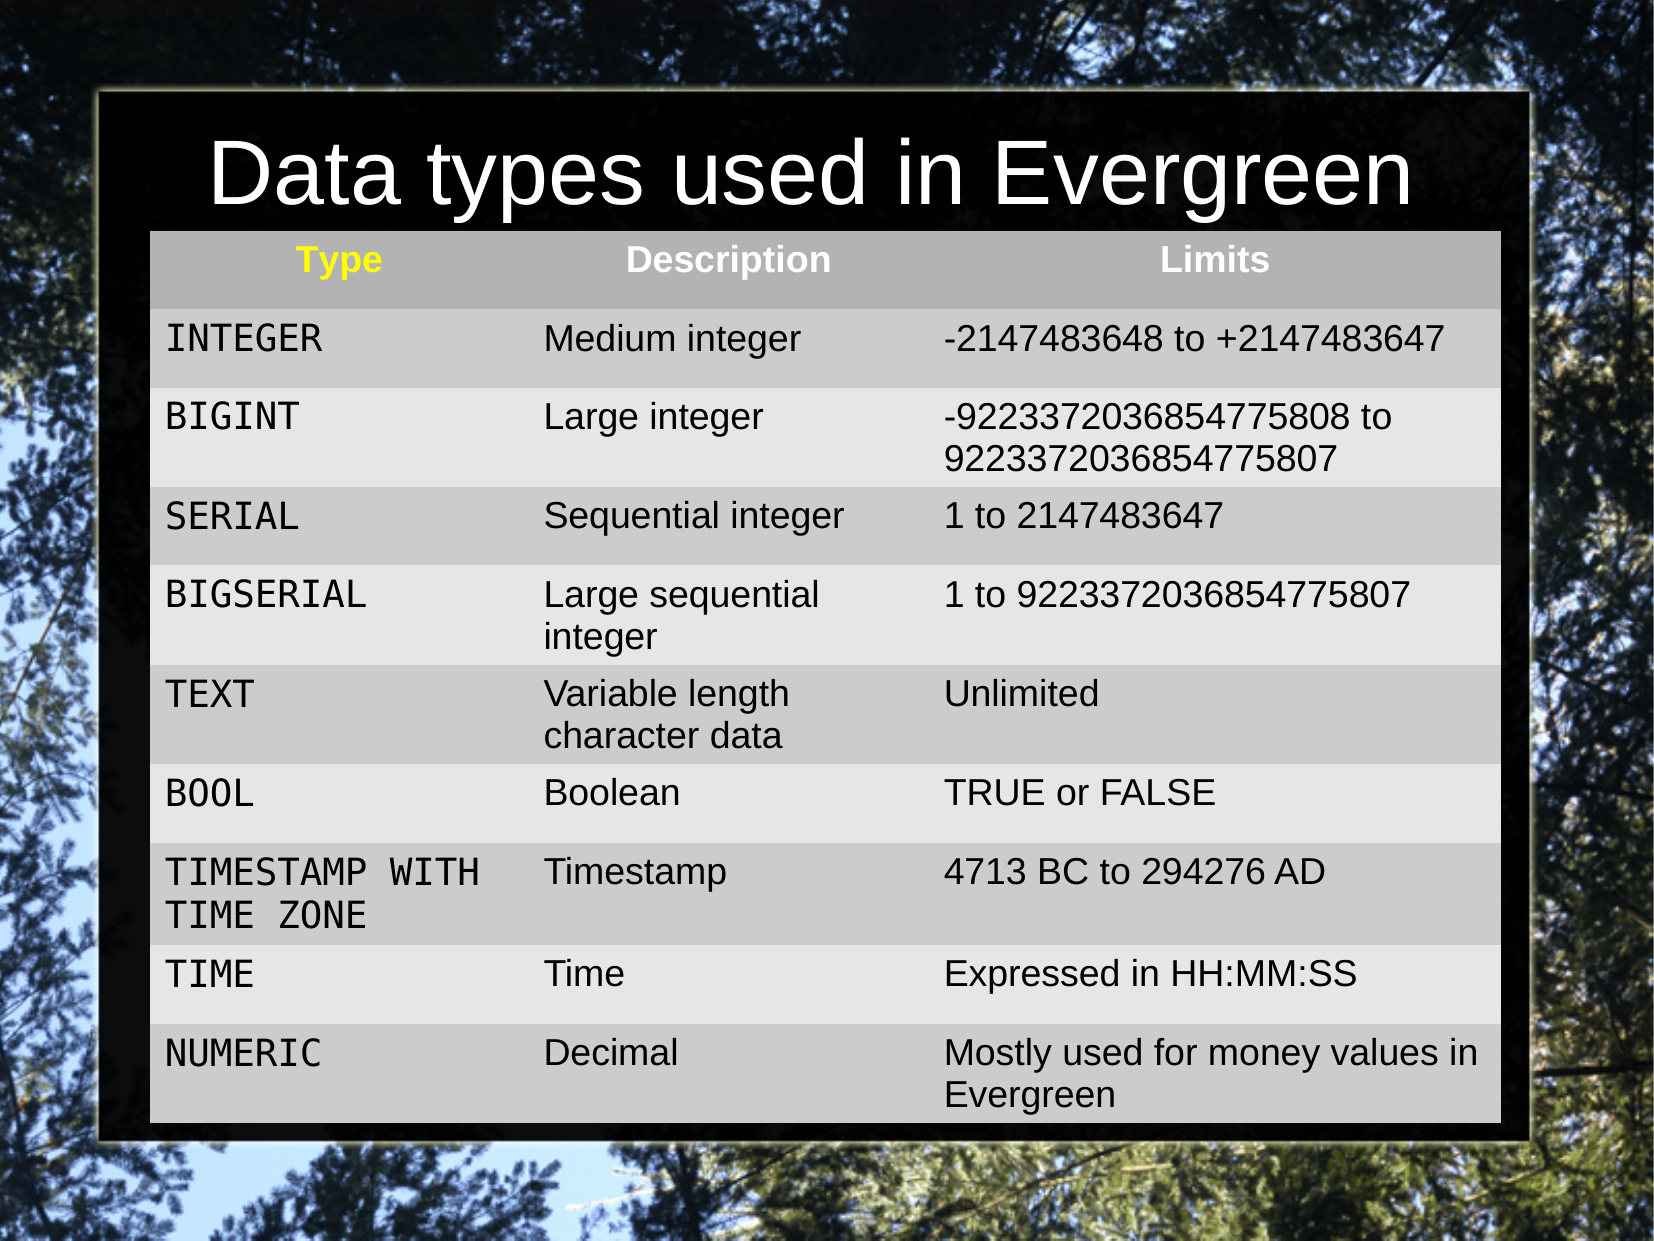

# Data types used in Evergreen
| Type | Description | Limits |
| --- | --- | --- |
| INTEGER | Medium integer | -2147483648 to +2147483647 |
| BIGINT | Large integer | -9223372036854775808 to 9223372036854775807 |
| SERIAL | Sequential integer | 1 to 2147483647 |
| BIGSERIAL | Large sequential integer | 1 to 9223372036854775807 |
| TEXT | Variable length character data | Unlimited |
| BOOL | Boolean | TRUE or FALSE |
| TIMESTAMP WITH TIME ZONE | Timestamp | 4713 BC to 294276 AD |
| TIME | Time | Expressed in HH:MM:SS |
| NUMERIC | Decimal | Mostly used for money values in Evergreen |